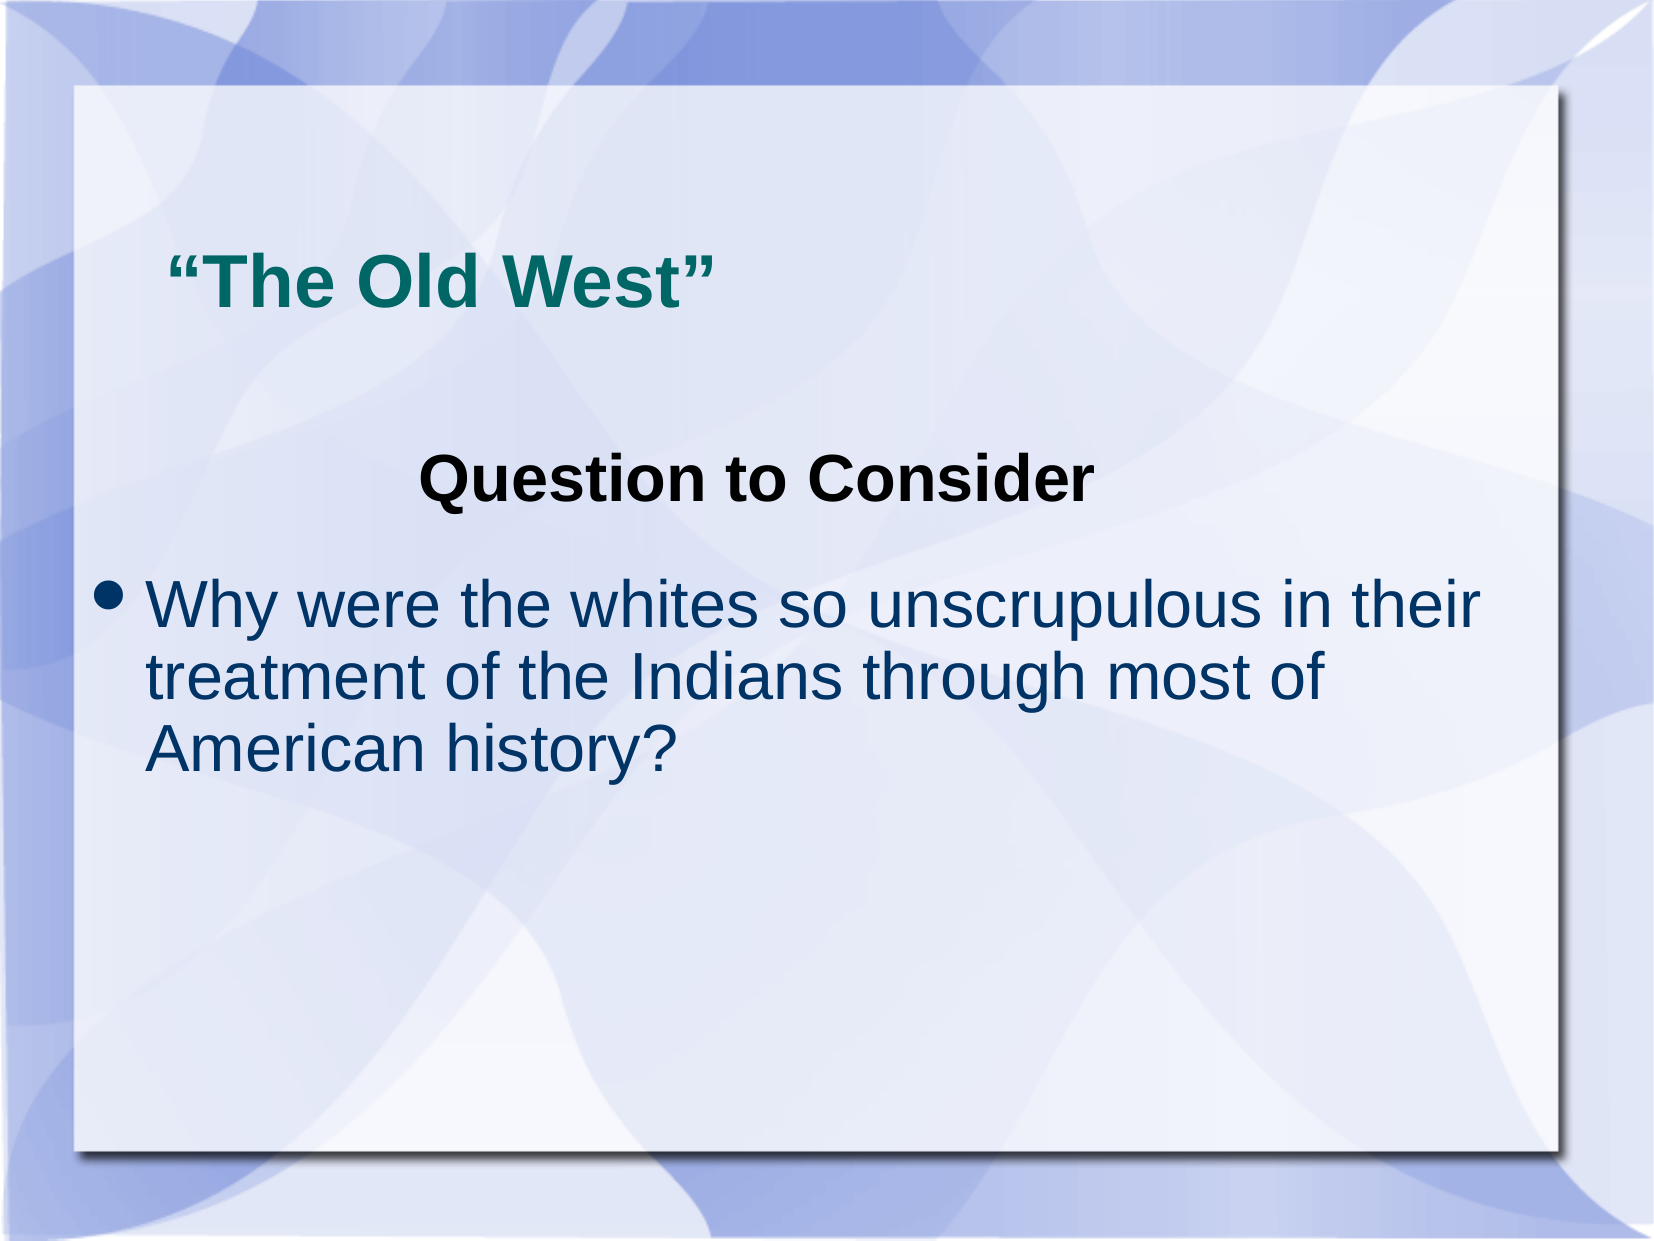

“The Old West”
# Question to Consider
Why were the whites so unscrupulous in their treatment of the Indians through most of American history?